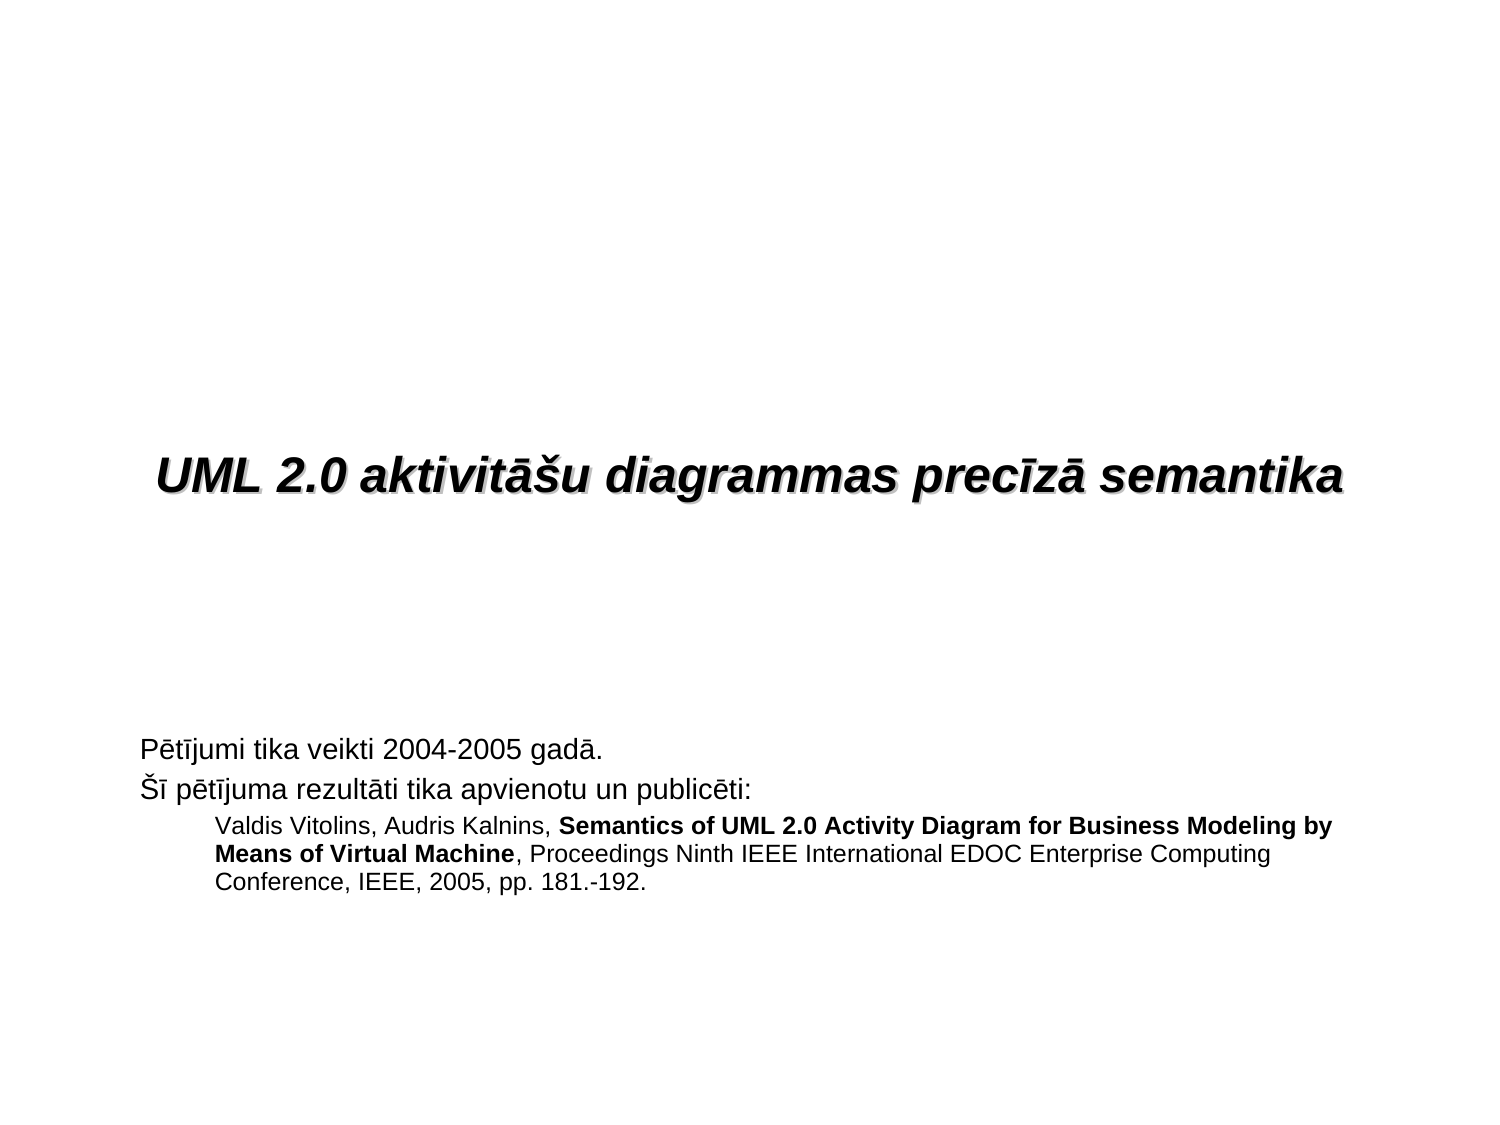

# UML 2.0 aktivitāšu diagrammas precīzā semantika
Pētījumi tika veikti 2004-2005 gadā.
Šī pētījuma rezultāti tika apvienotu un publicēti:
Valdis Vitolins, Audris Kalnins, Semantics of UML 2.0 Activity Diagram for Business Modeling by Means of Virtual Machine, Proceedings Ninth IEEE International EDOC Enterprise Computing Conference, IEEE, 2005, pp. 181.-192.